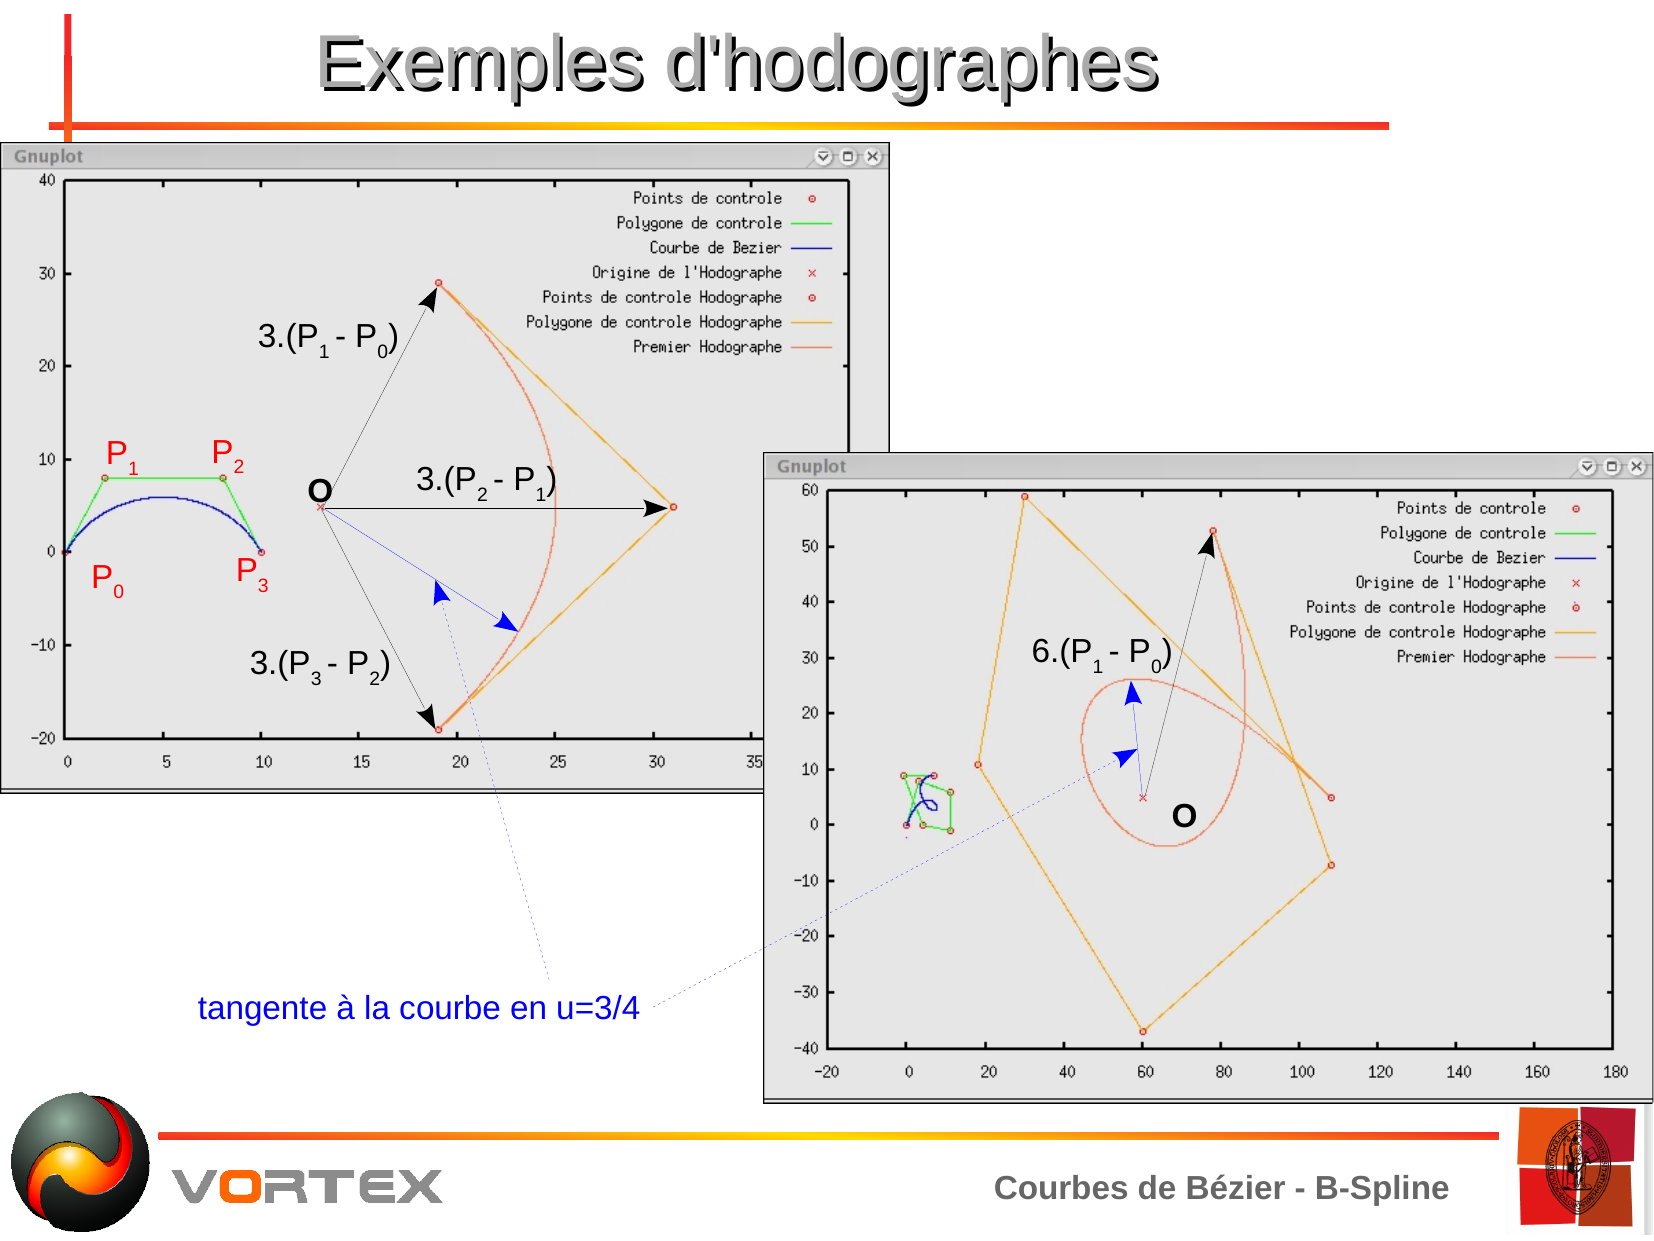

# Exemples d'hodographes
3.(P1 - P0)
P2
P1
3.(P2 - P1)
O
P3
P0
6.(P1 - P0)
3.(P3 - P2)
O
tangente à la courbe en u=3/4